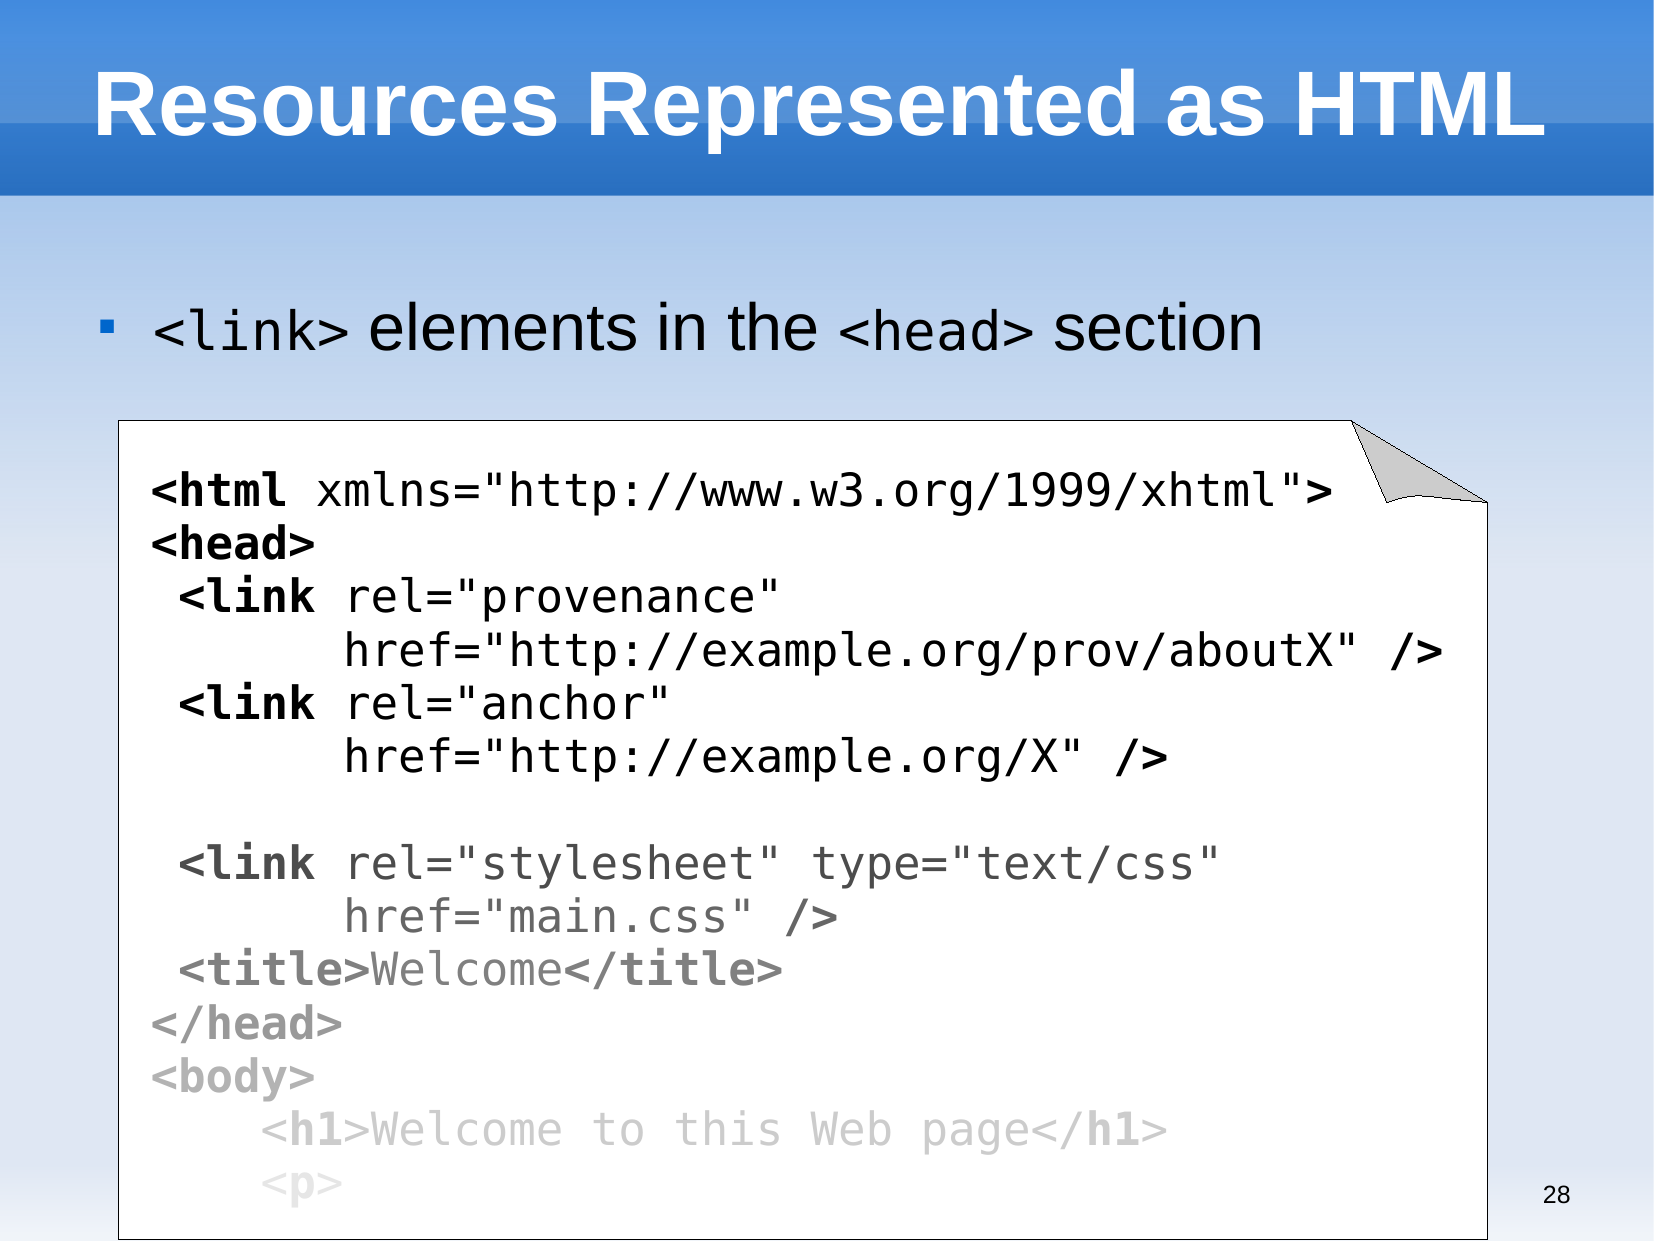

# Resources Represented as HTML
<link> elements in the <head> section
<html xmlns="http://www.w3.org/1999/xhtml">
<head>
 <link rel="provenance"
 href="http://example.org/prov/aboutX" />
 <link rel="anchor"
 href="http://example.org/X" />
 <link rel="stylesheet" type="text/css"
 href="main.css" />
 <title>Welcome</title>
</head>
<body>
 <h1>Welcome to this Web page</h1>
 <p>
An Overview on PROV-AQ
28